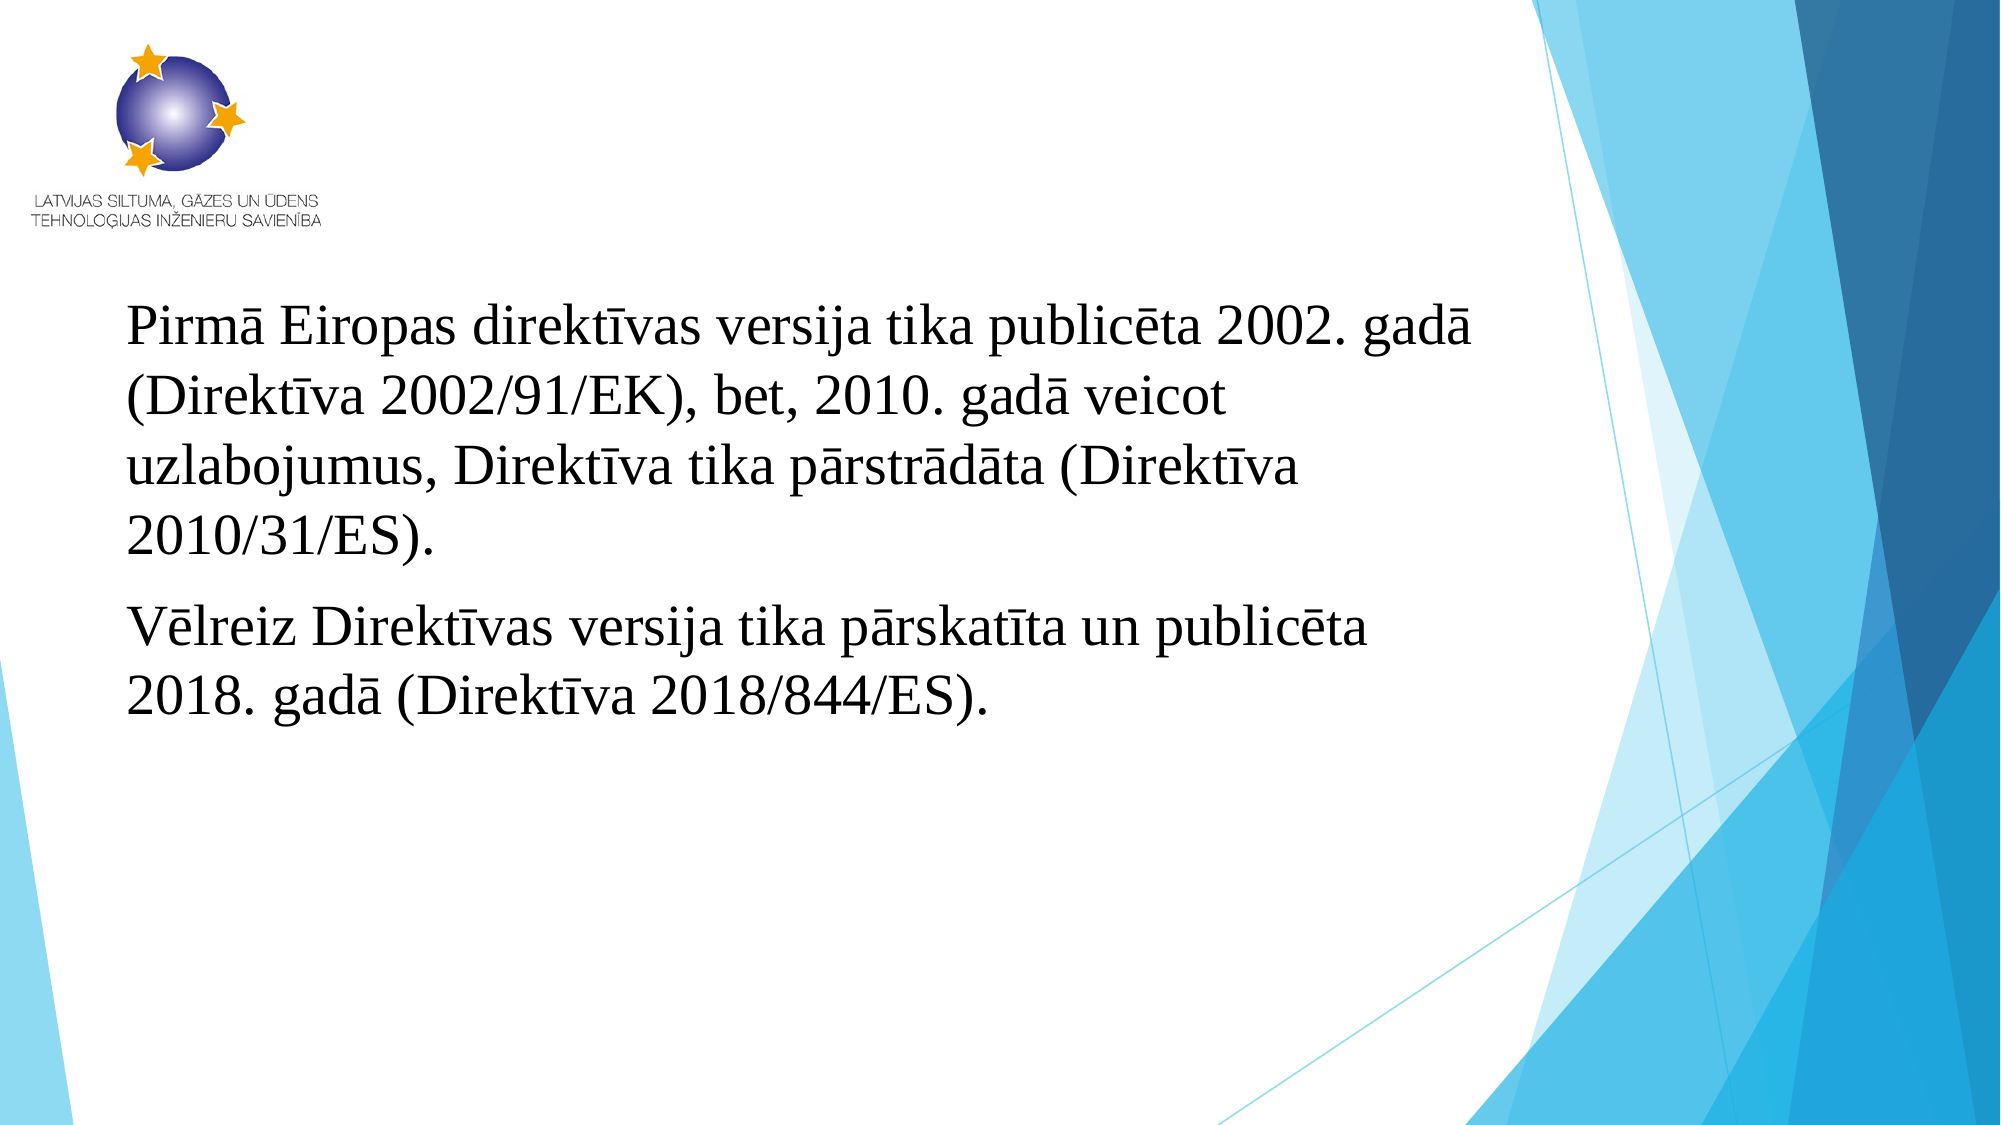

# Pirmā Eiropas direktīvas versija tika publicēta 2002. gadā (Direktīva 2002/91/EK), bet, 2010. gadā veicot uzlabojumus, Direktīva tika pārstrādāta (Direktīva 2010/31/ES).
Vēlreiz Direktīvas versija tika pārskatīta un publicēta 2018. gadā (Direktīva 2018/844/ES).